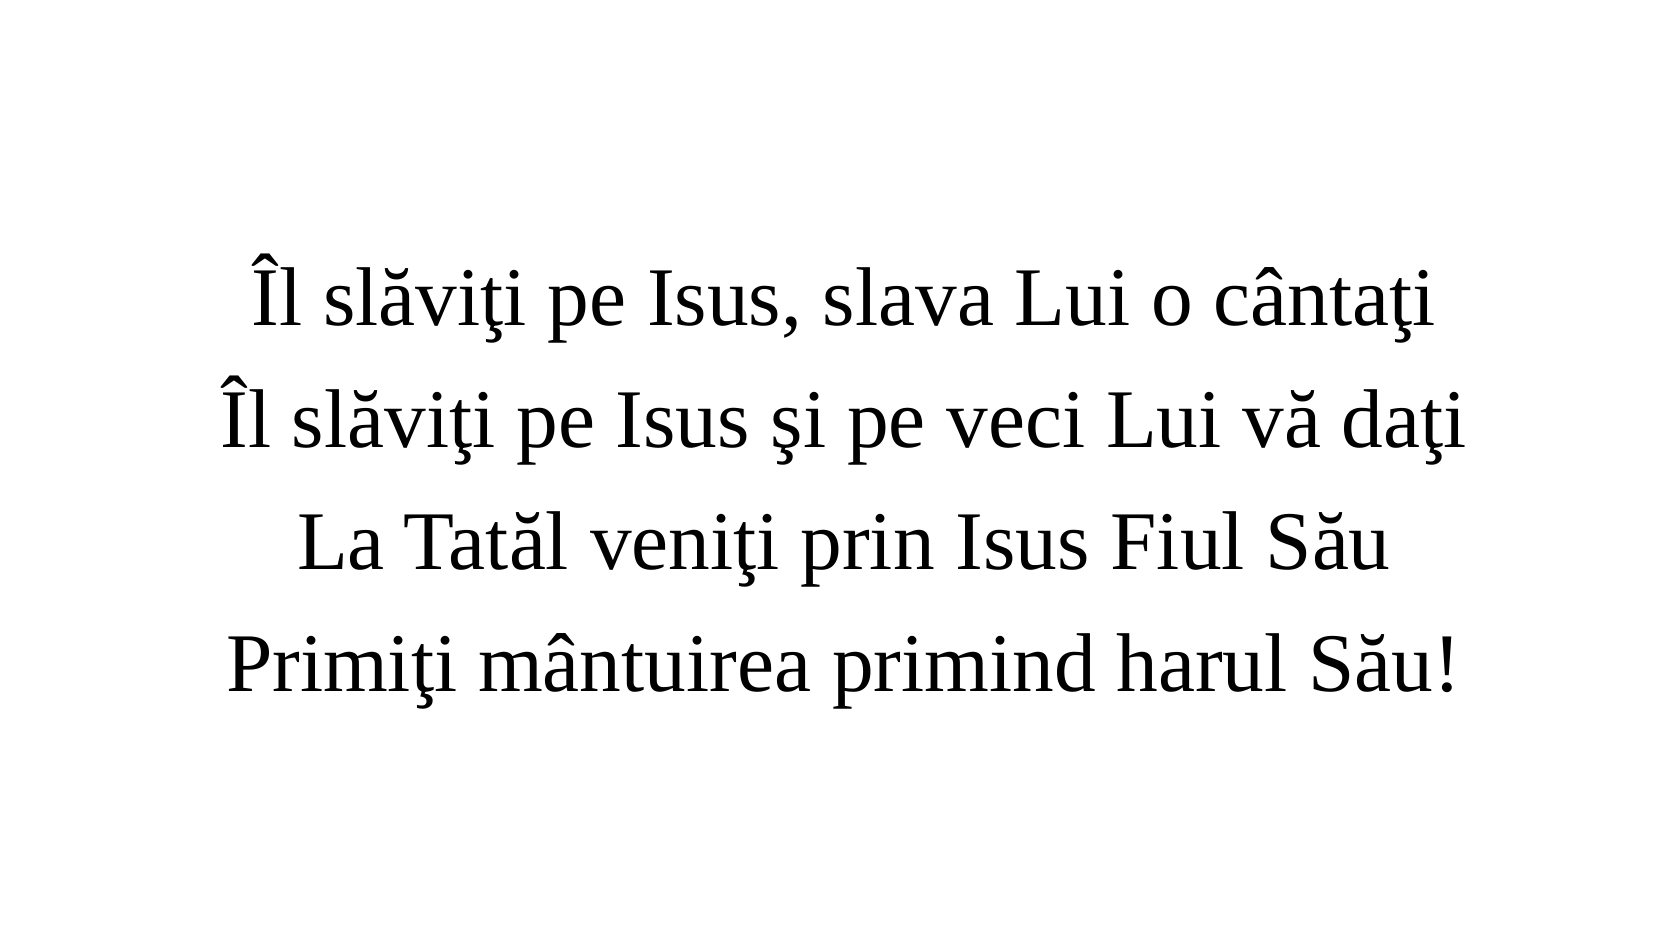

# Îl slăviţi pe Isus, slava Lui o cântaţi
Îl slăviţi pe Isus şi pe veci Lui vă daţi
La Tatăl veniţi prin Isus Fiul Său
Primiţi mântuirea primind harul Său!